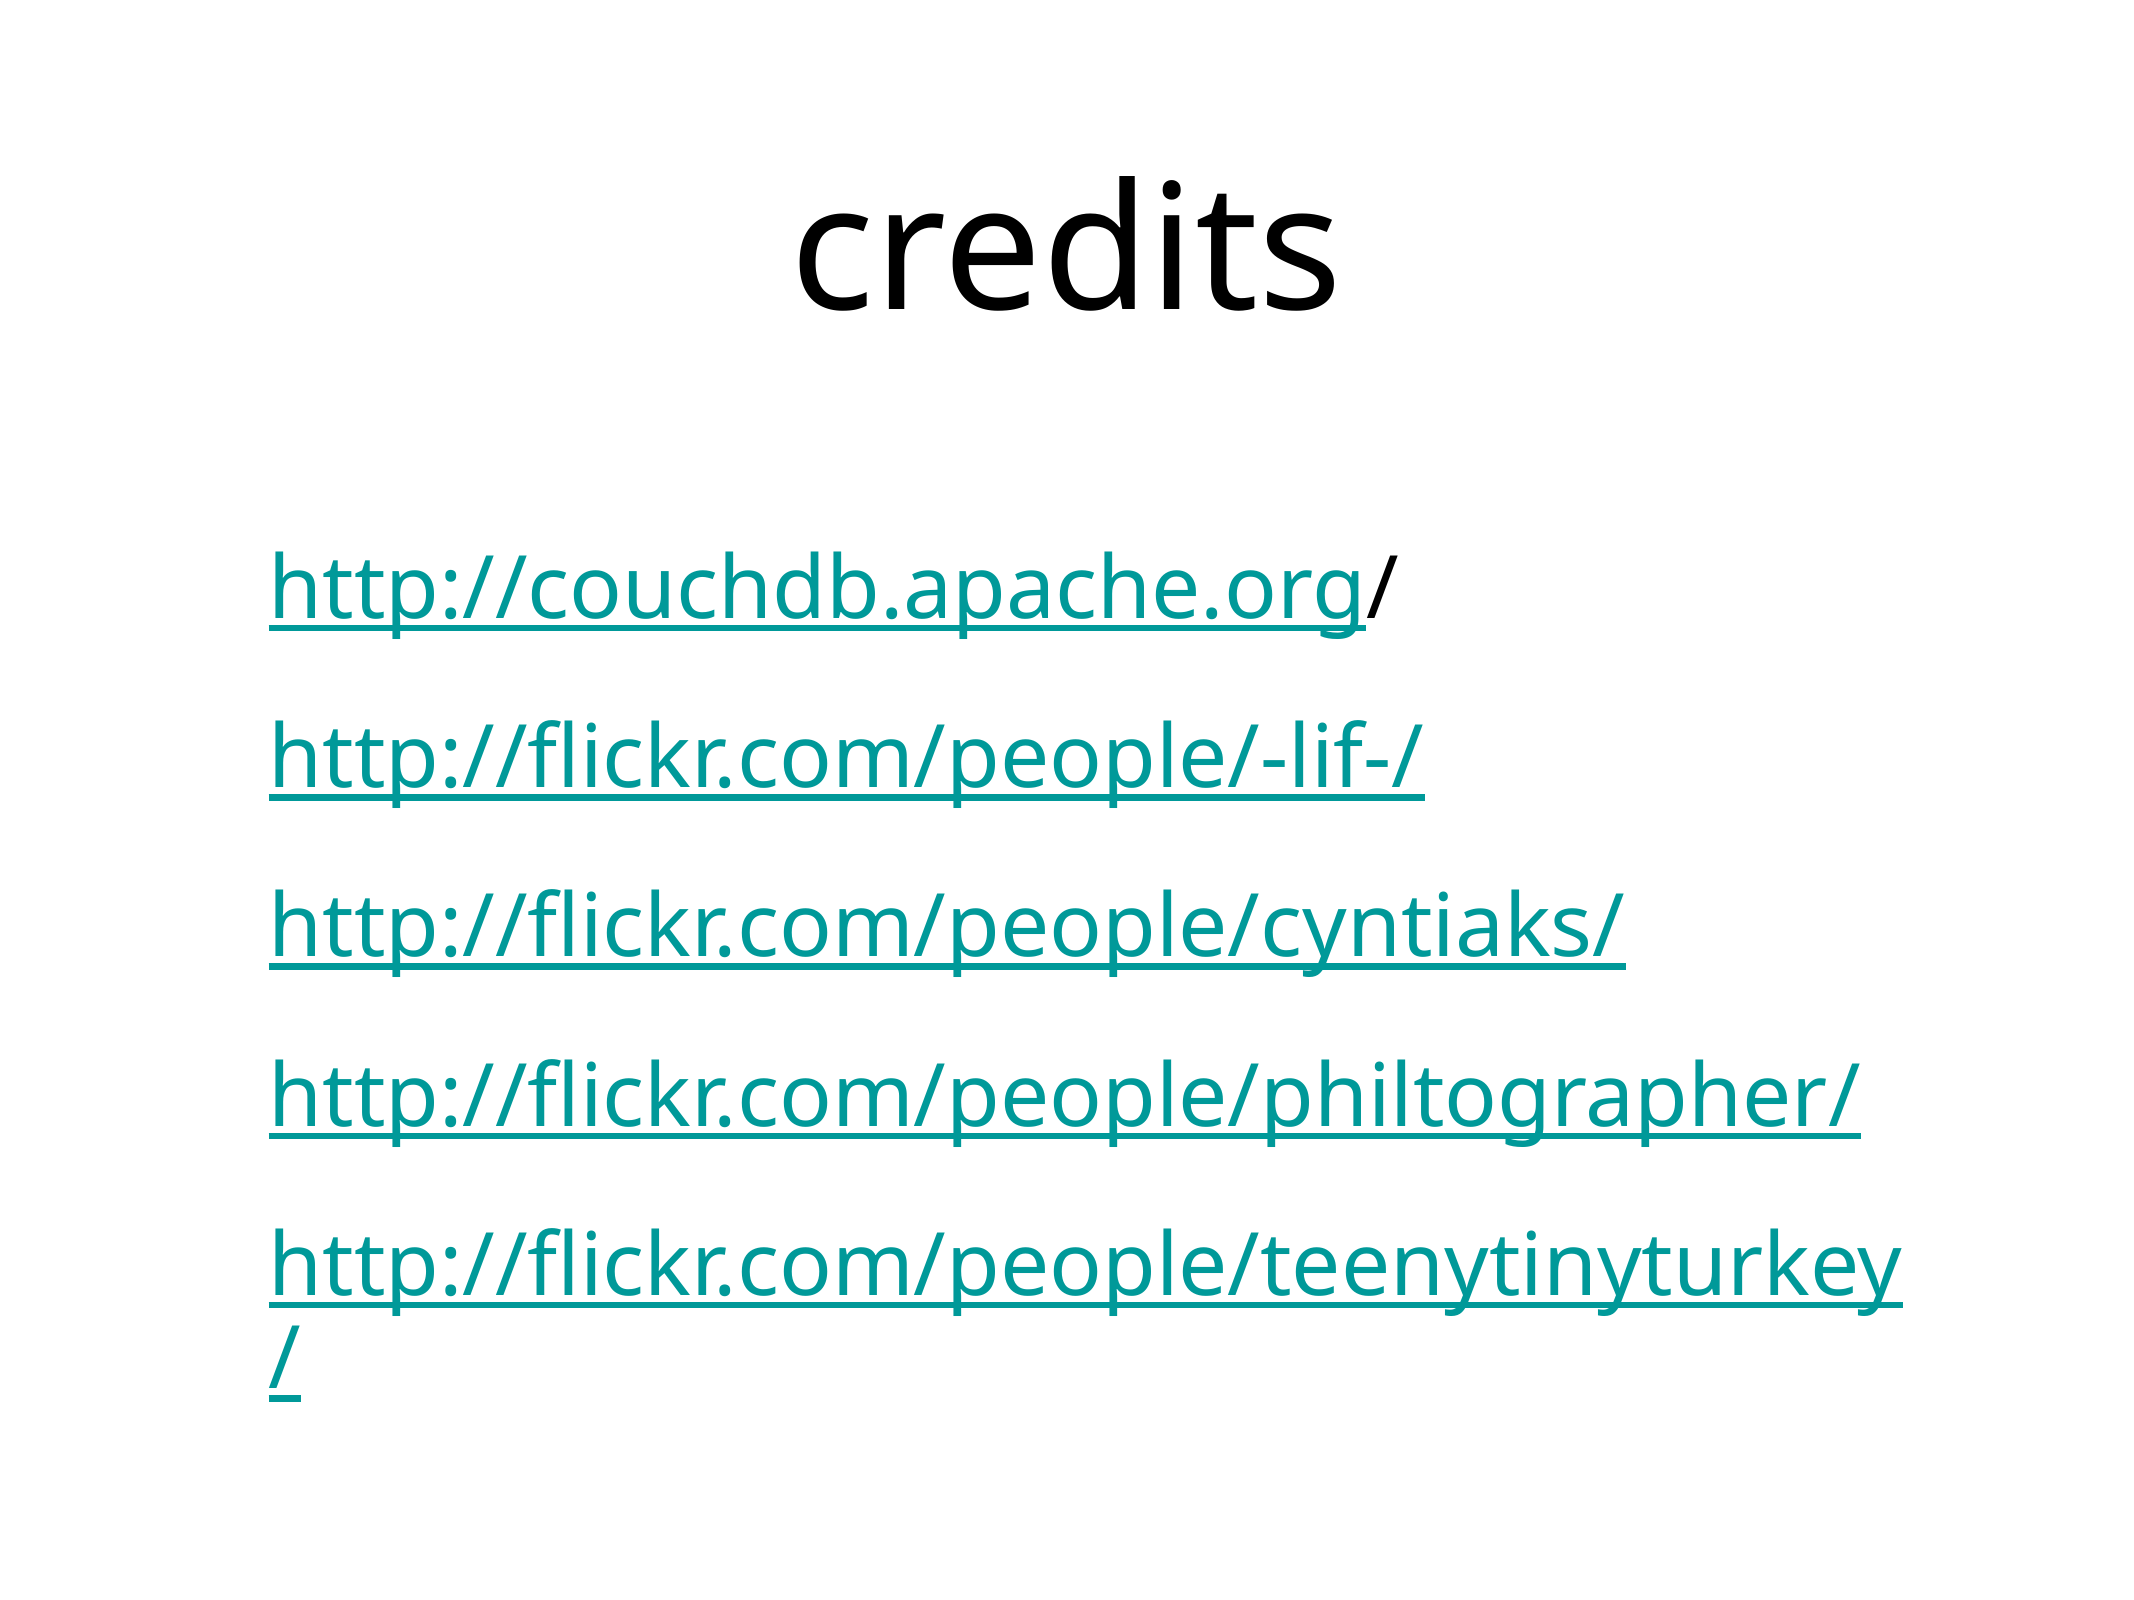

# credits
http://couchdb.apache.org/
http://flickr.com/people/-lif-/
http://flickr.com/people/cyntiaks/
http://flickr.com/people/philtographer/
http://flickr.com/people/teenytinyturkey/